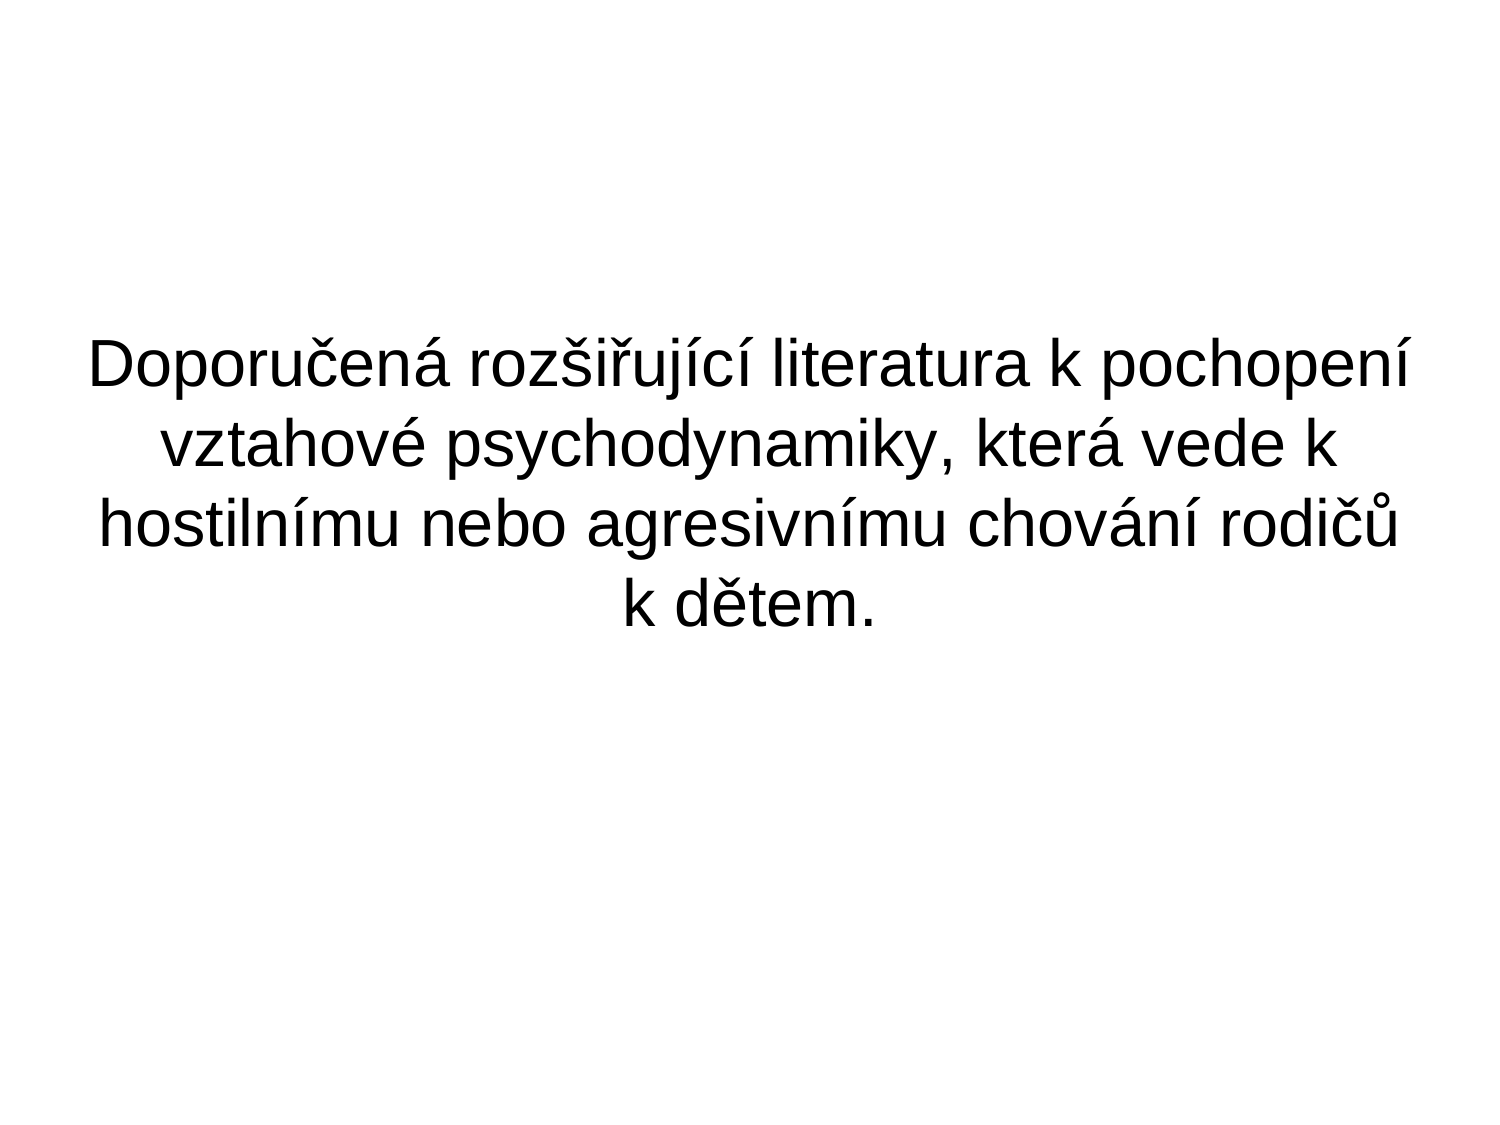

# Doporučená rozšiřující literatura k pochopení vztahové psychodynamiky, která vede k hostilnímu nebo agresivnímu chování rodičů k dětem.